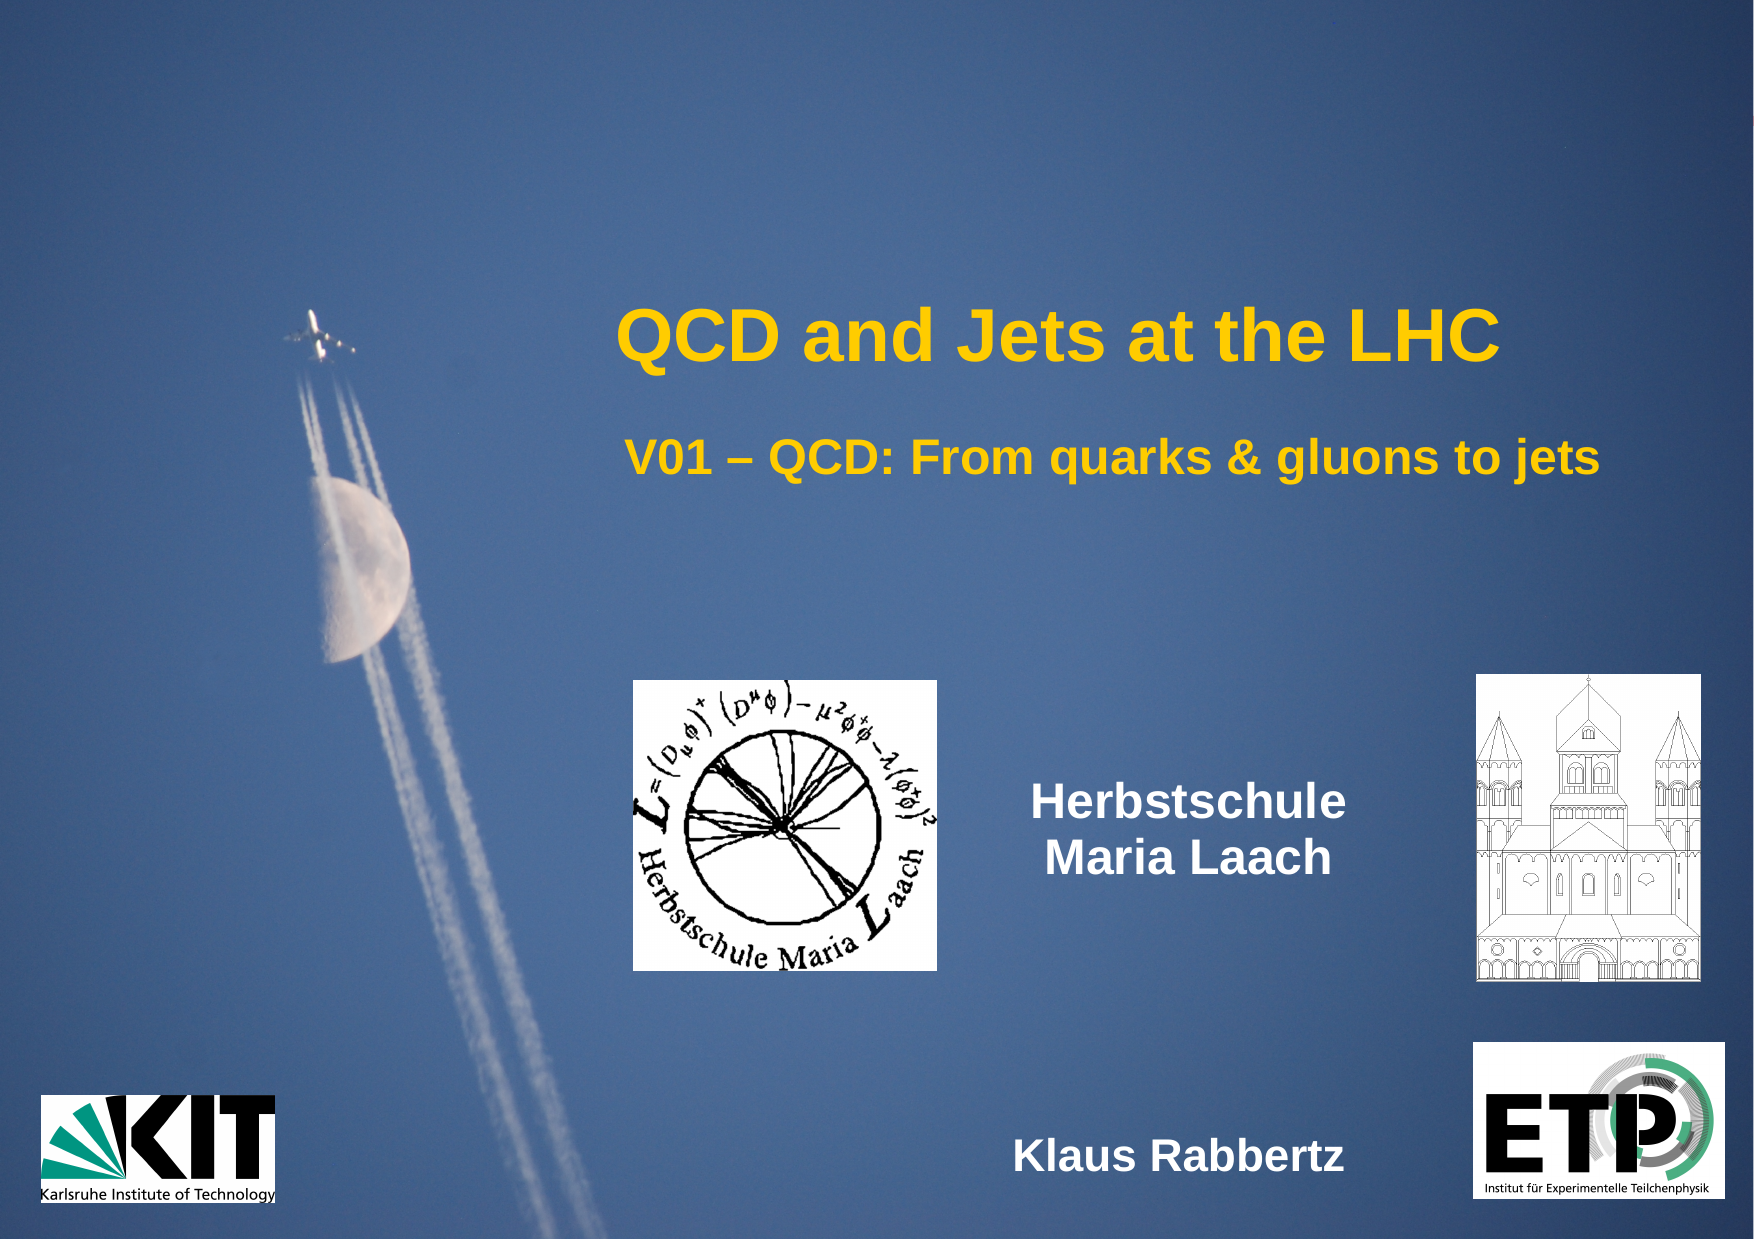

QCD and Jets at the LHC
V01 – QCD: From quarks & gluons to jets
Herbstschule
Maria Laach
Klaus Rabbertz